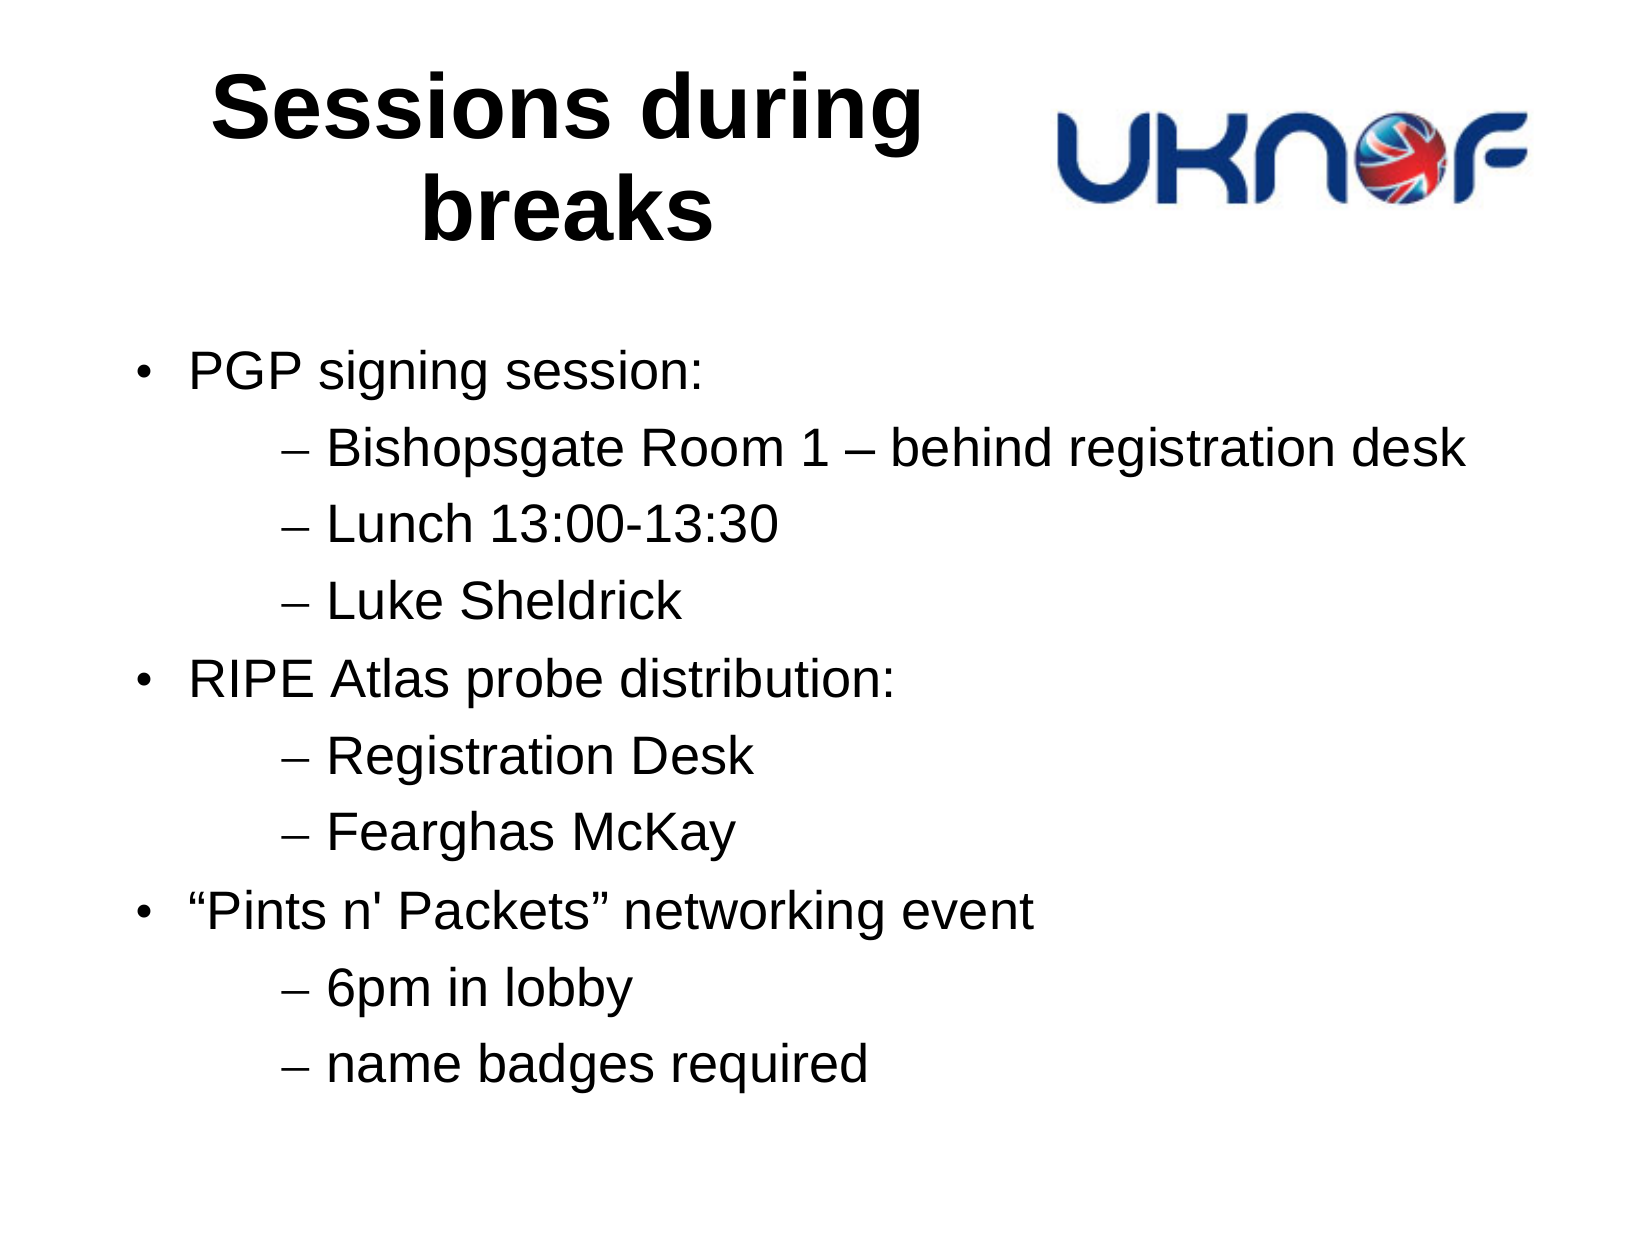

# Sessions during breaks
PGP signing session:
Bishopsgate Room 1 – behind registration desk
Lunch 13:00-13:30
Luke Sheldrick
RIPE Atlas probe distribution:
Registration Desk
Fearghas McKay
“Pints n' Packets” networking event
6pm in lobby
name badges required